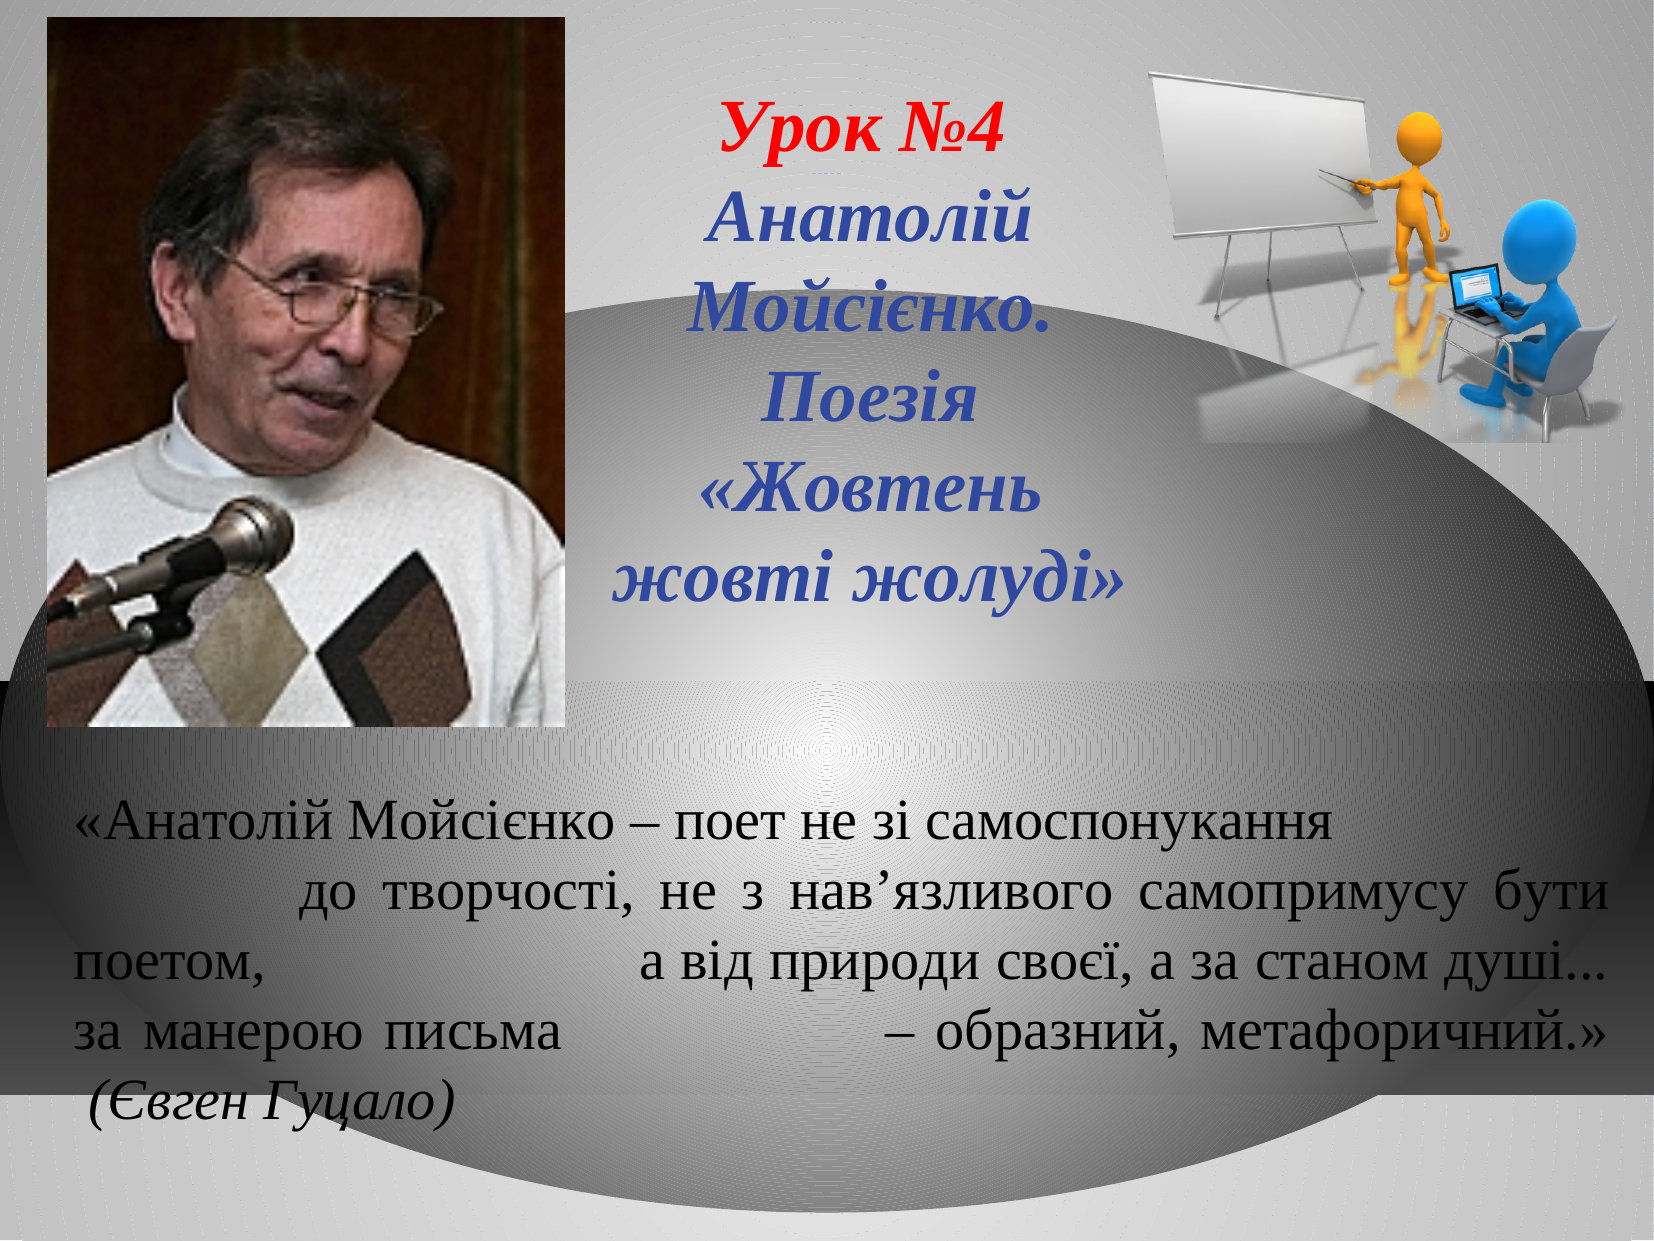

Урок №4
Анатолій Мойсієнко. Поезія «Жовтень жовті жолуді»
«Анатолій Мойсієнко – поет не зі самоспонукання до творчості, не з нав’язливого самопримусу бути поетом, а від природи своєї, а за станом душі... за манерою письма – образний, метафоричний.»  (Євген Гуцало)